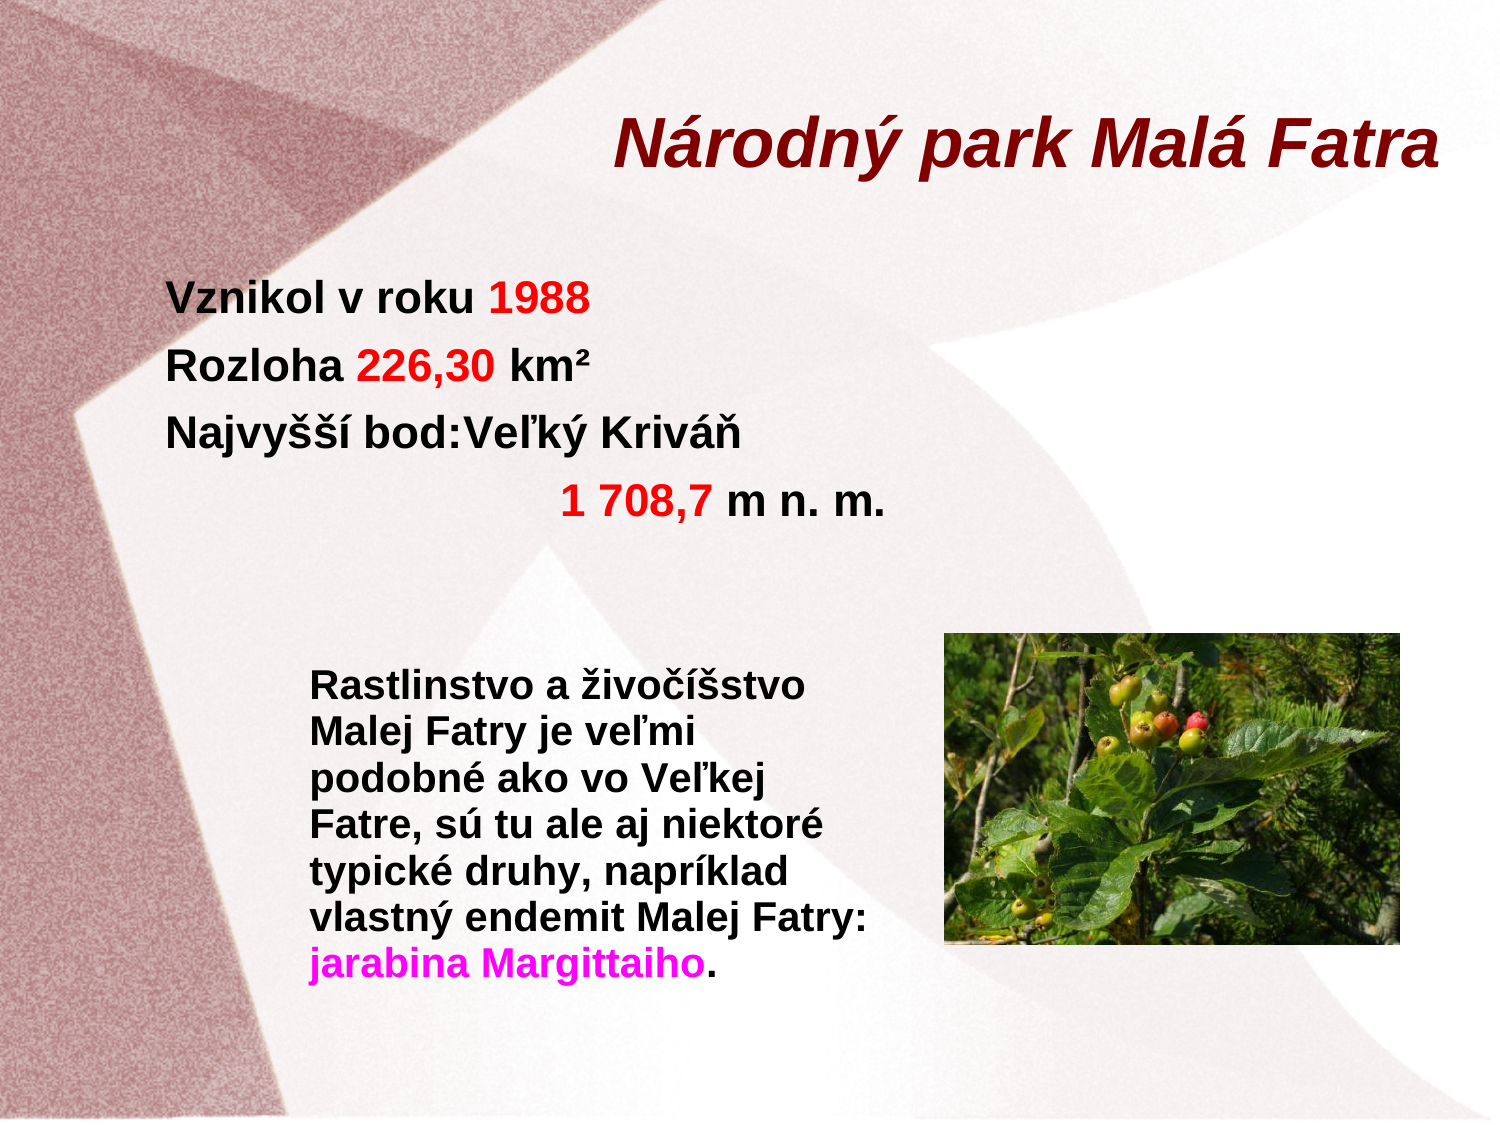

# Národný park Malá Fatra
Vznikol v roku 1988
Rozloha 226,30 km²
Najvyšší bod:Veľký Kriváň
 1 708,7 m n. m.
Rastlinstvo a živočíšstvo Malej Fatry je veľmi podobné ako vo Veľkej Fatre, sú tu ale aj niektoré typické druhy, napríklad vlastný endemit Malej Fatry: jarabina Margittaiho.